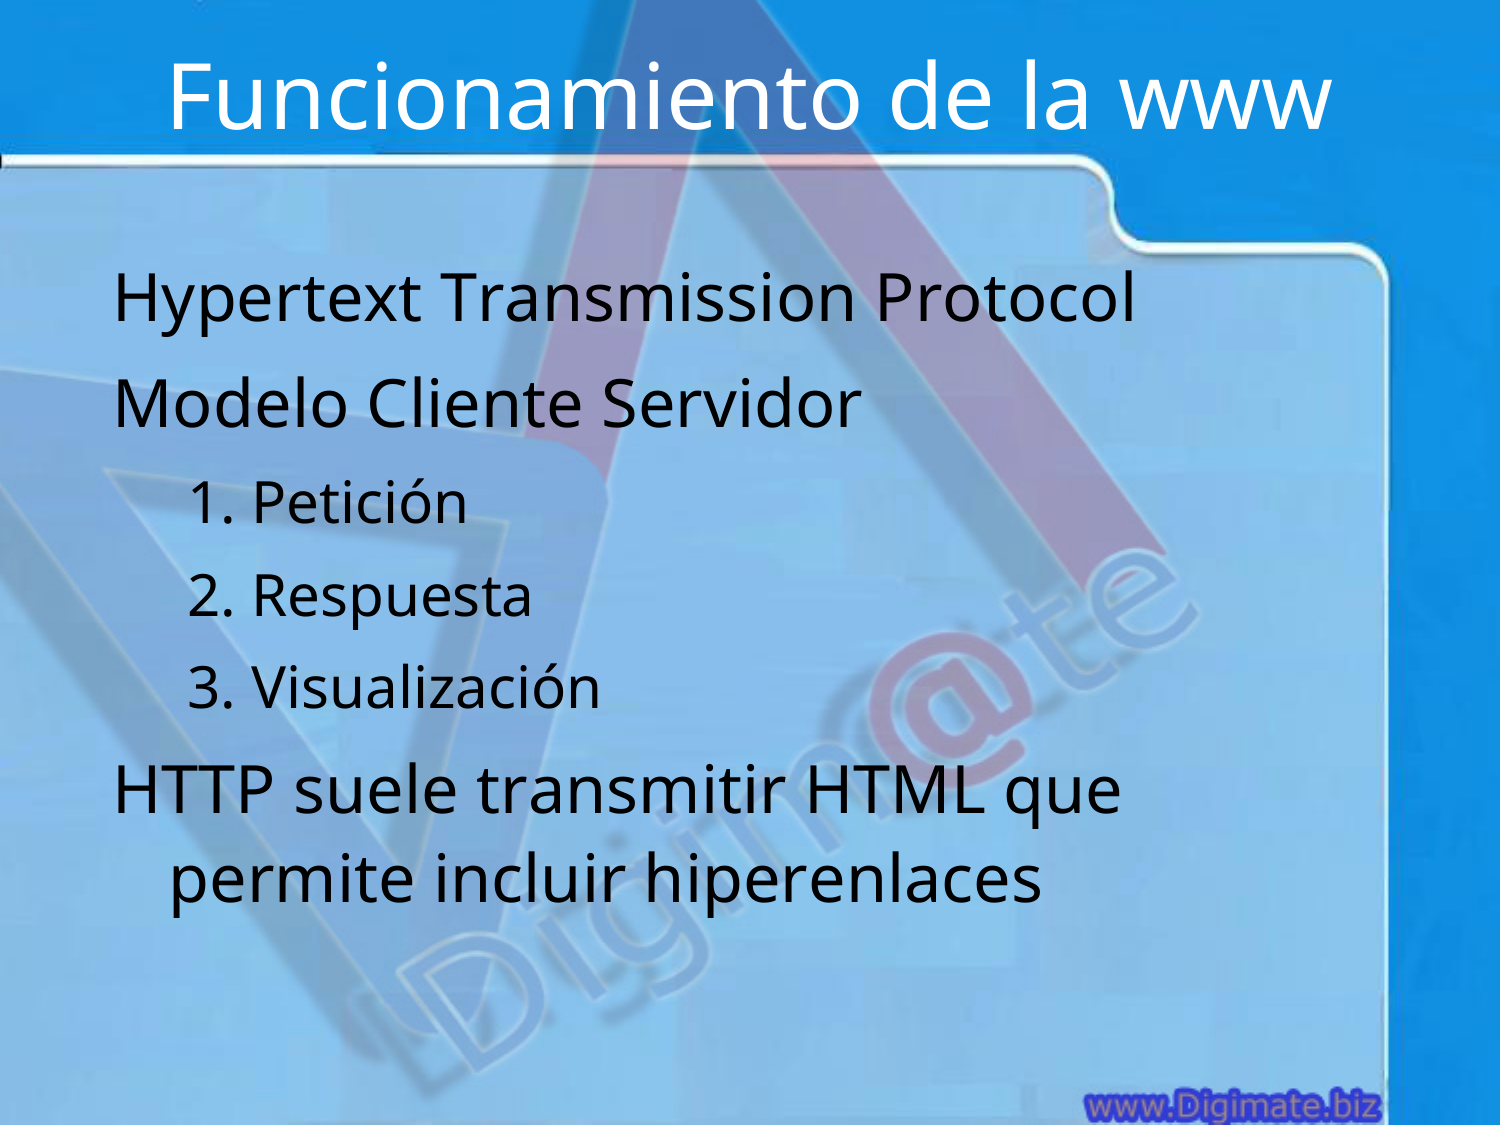

# Funcionamiento de la www
Hypertext Transmission Protocol
Modelo Cliente Servidor
1. Petición
2. Respuesta
3. Visualización
HTTP suele transmitir HTML que permite incluir hiperenlaces